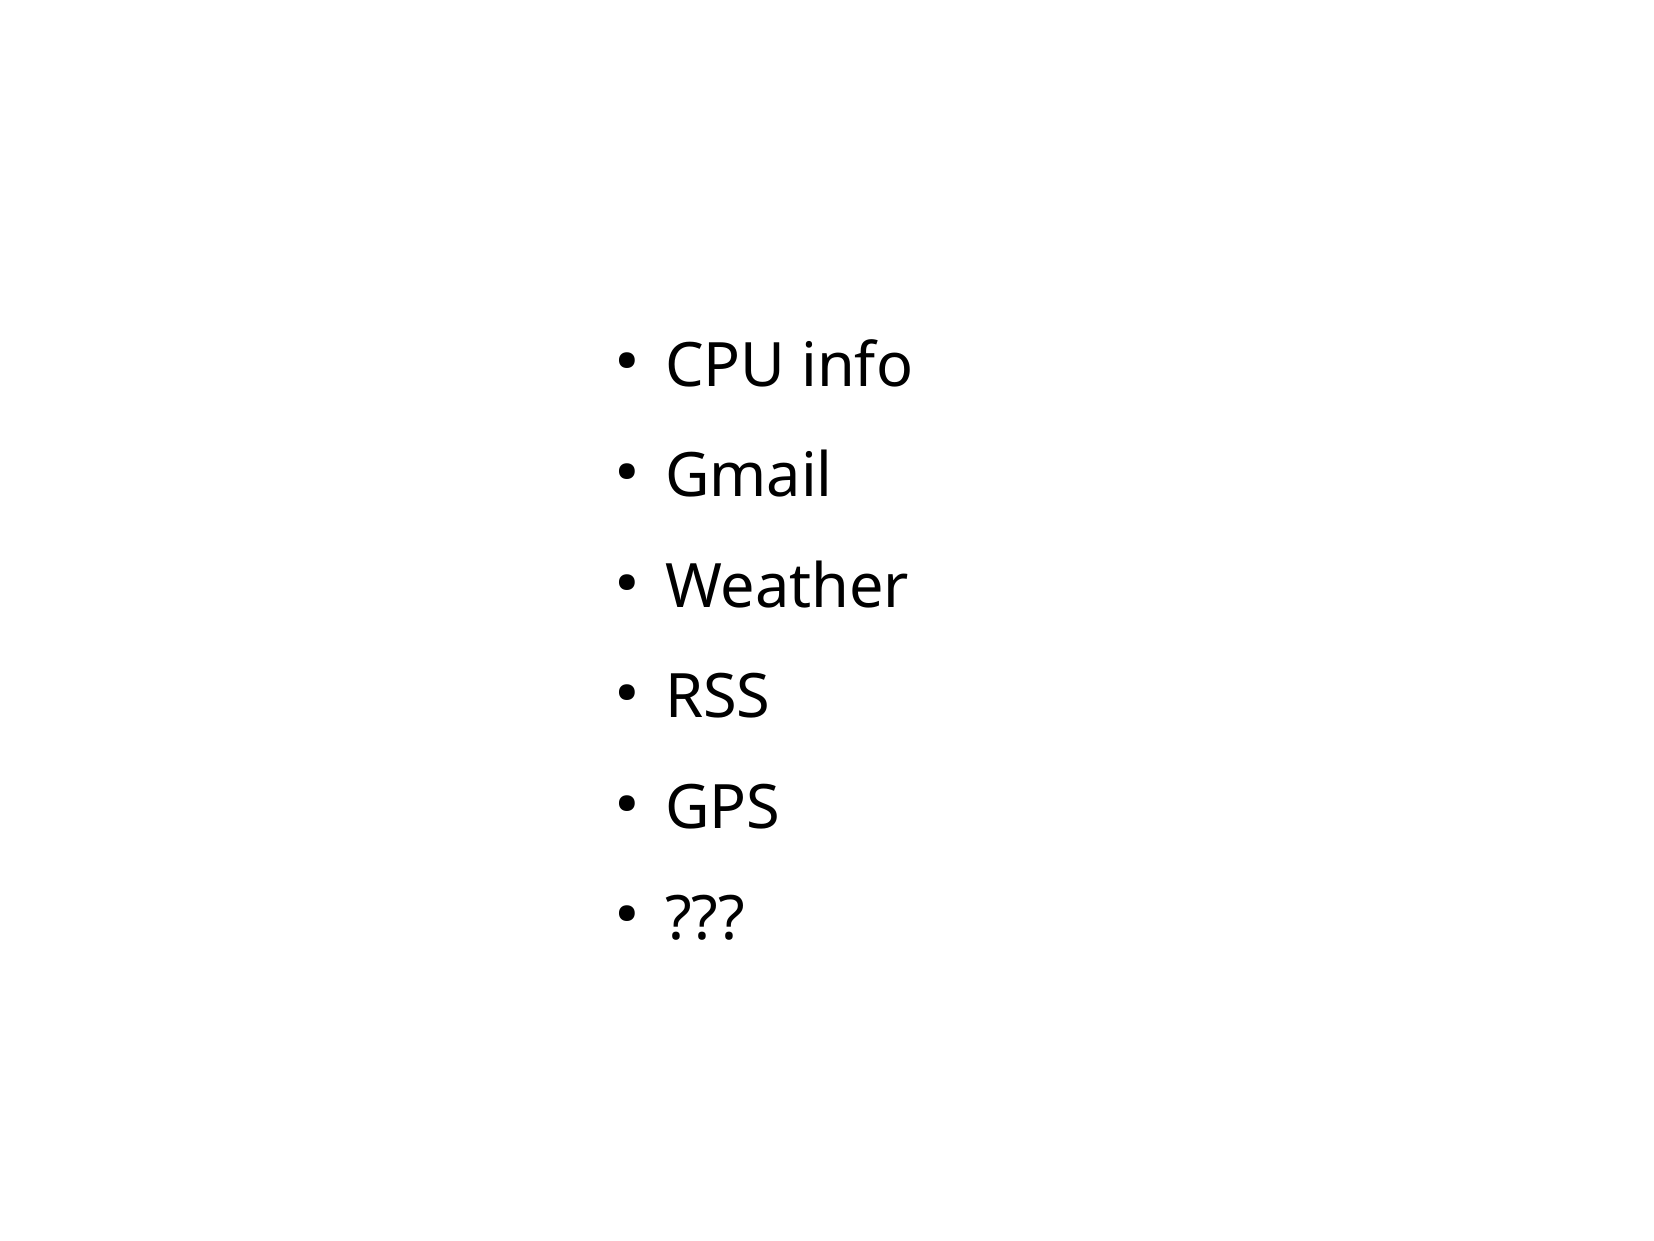

# CPU info
Gmail
Weather
RSS
GPS
???